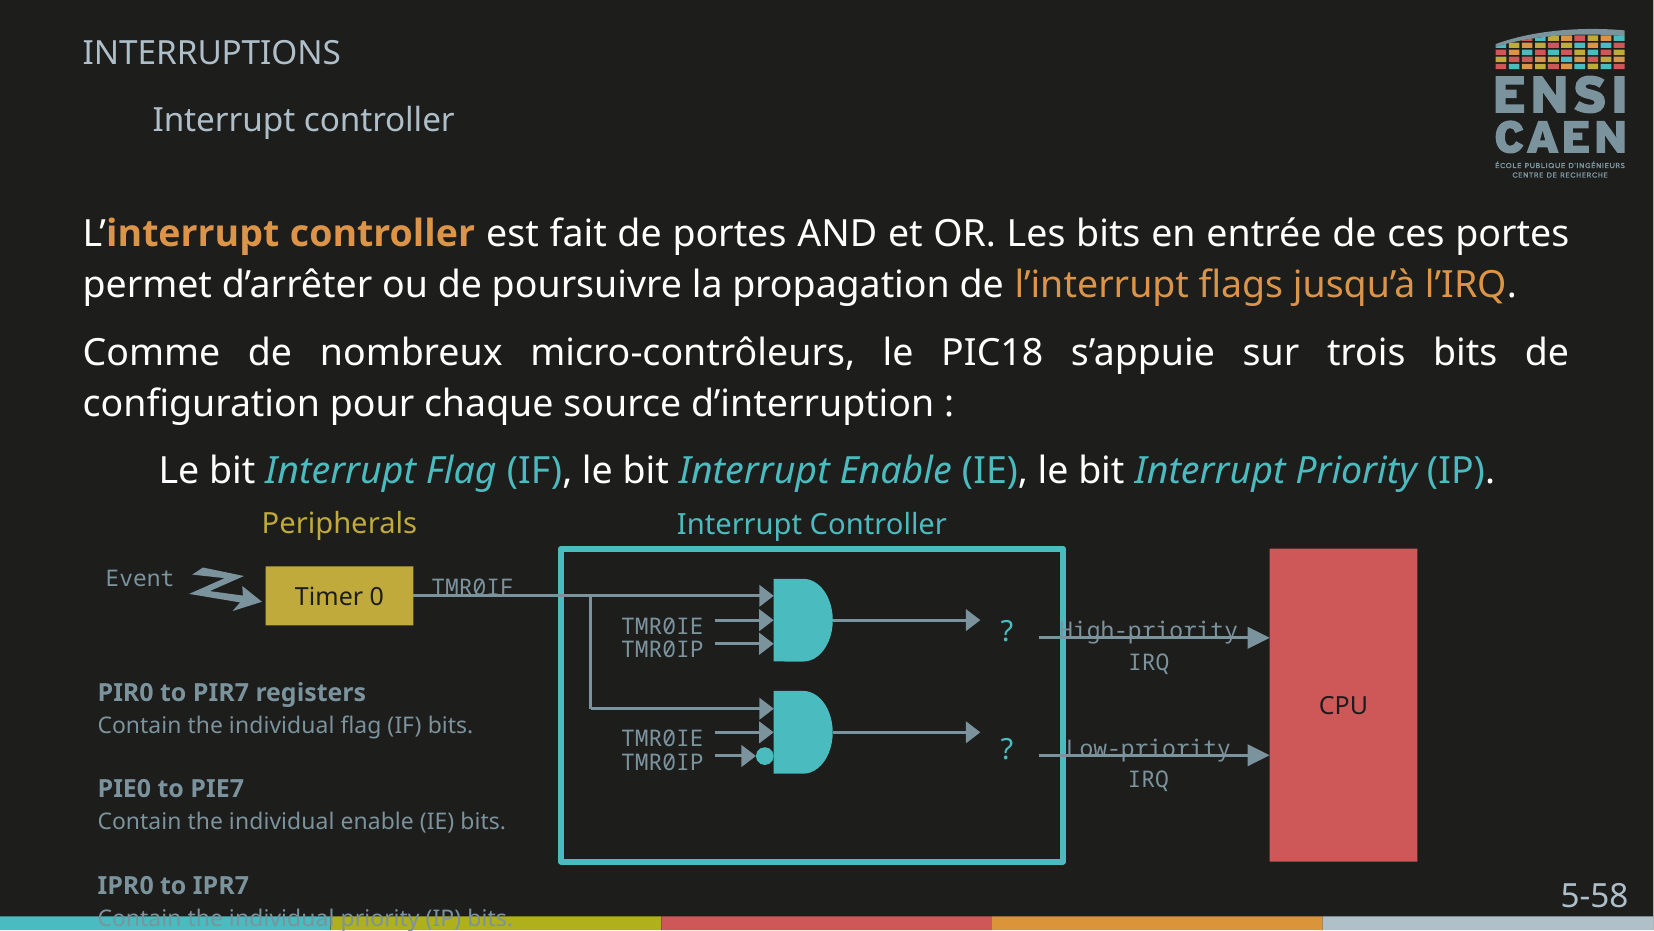

# INTERRUPTIONS Interrupt controller
L’interrupt controller est fait de portes AND et OR. Les bits en entrée de ces portes permet d’arrêter ou de poursuivre la propagation de l’interrupt flags jusqu’à l’IRQ.
Comme de nombreux micro-contrôleurs, le PIC18 s’appuie sur trois bits de configuration pour chaque source d’interruption :
Le bit Interrupt Flag (IF), le bit Interrupt Enable (IE), le bit Interrupt Priority (IP).
Peripherals
Interrupt Controller
CPU
Event
TMR0IF
Timer 0
TMR0IE
?
High-priority
IRQ
TMR0IP
PIR0 to PIR7 registers
Contain the individual flag (IF) bits.
PIE0 to PIE7
Contain the individual enable (IE) bits.
IPR0 to IPR7
Contain the individual priority (IP) bits.
TMR0IE
?
Low-priority
IRQ
TMR0IP